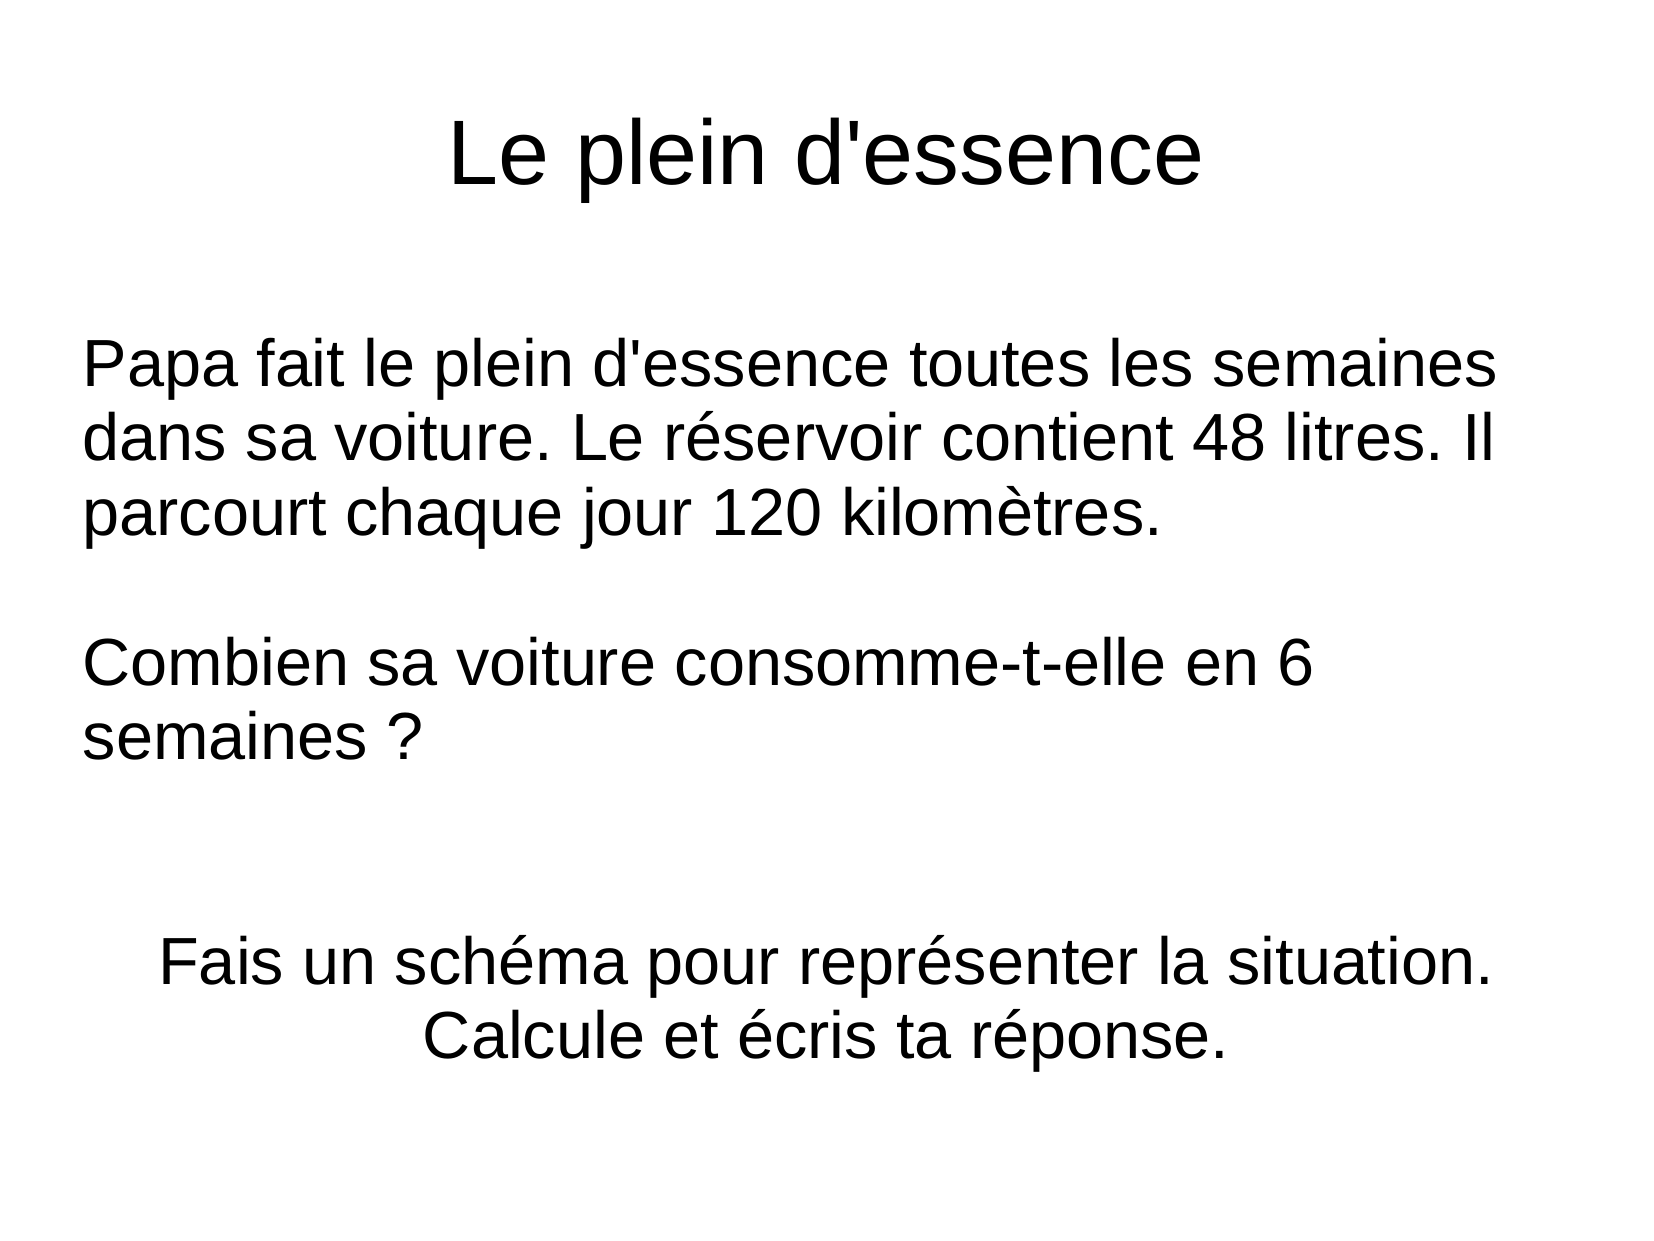

# Le plein d'essence
Papa fait le plein d'essence toutes les semaines dans sa voiture. Le réservoir contient 48 litres. Il parcourt chaque jour 120 kilomètres.
Combien sa voiture consomme-t-elle en 6 semaines ?
Fais un schéma pour représenter la situation.
Calcule et écris ta réponse.